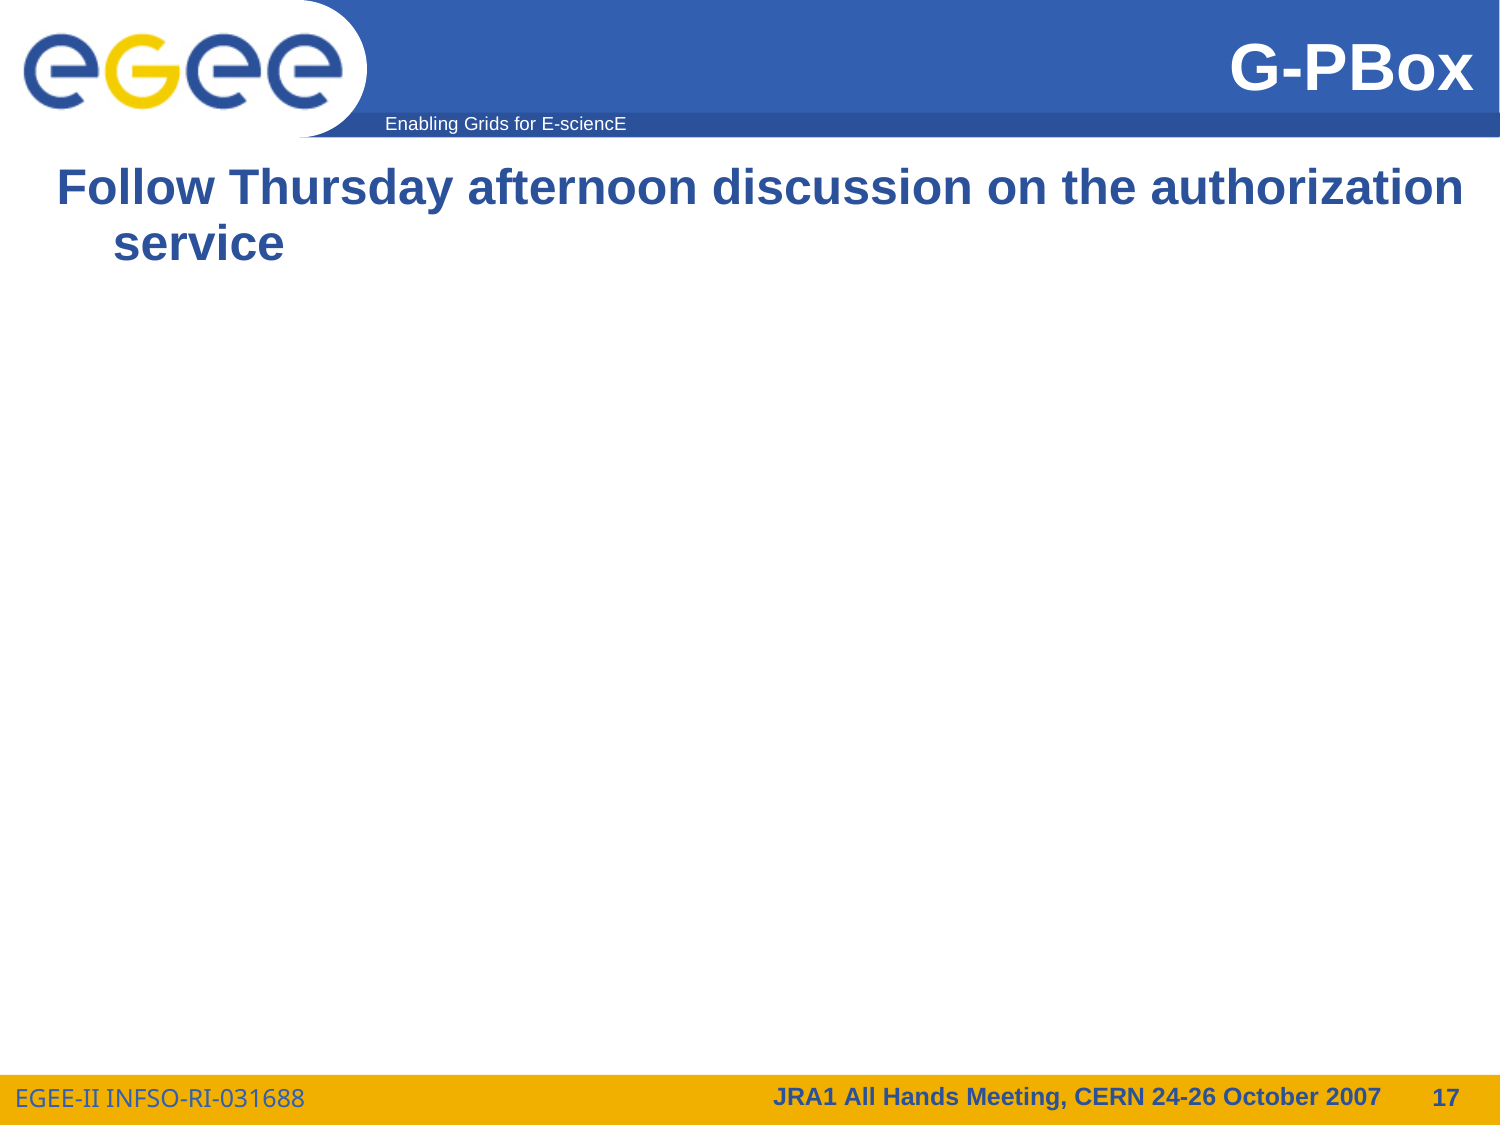

# G-PBox
Follow Thursday afternoon discussion on the authorization service
JRA1 All Hands Meeting, CERN 24-26 October 2007
17